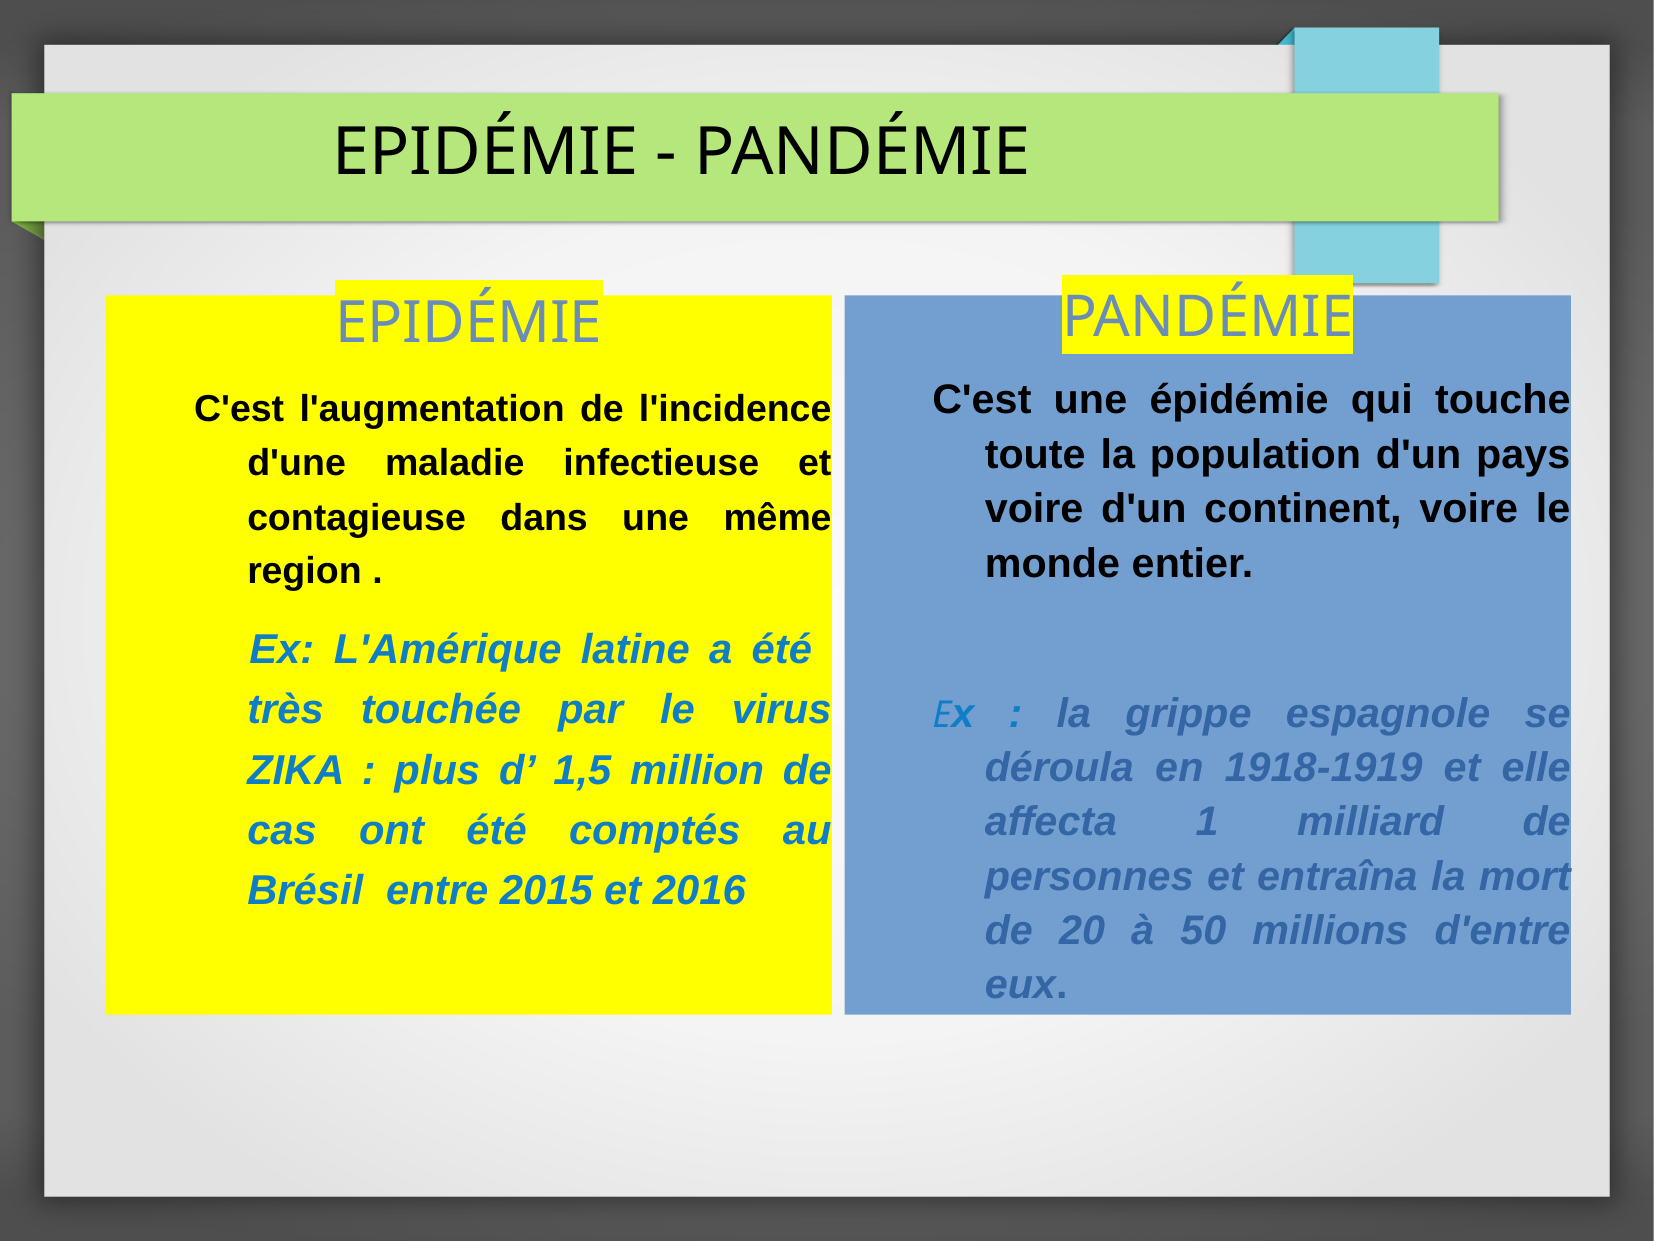

# EPIDéMIE - PANDéMIE
EPIDéMIE
C'est l'augmentation de l'incidence d'une maladie infectieuse et contagieuse dans une même region .
 Ex: L'Amérique latine a été très touchée par le virus ZIKA : plus d’ 1,5 million de cas ont été comptés au Brésil entre 2015 et 2016
PANDéMIE
C'est une épidémie qui touche toute la population d'un pays voire d'un continent, voire le monde entier.
Ex : la grippe espagnole se déroula en 1918-1919 et elle affecta 1 milliard de personnes et entraîna la mort de 20 à 50 millions d'entre eux.